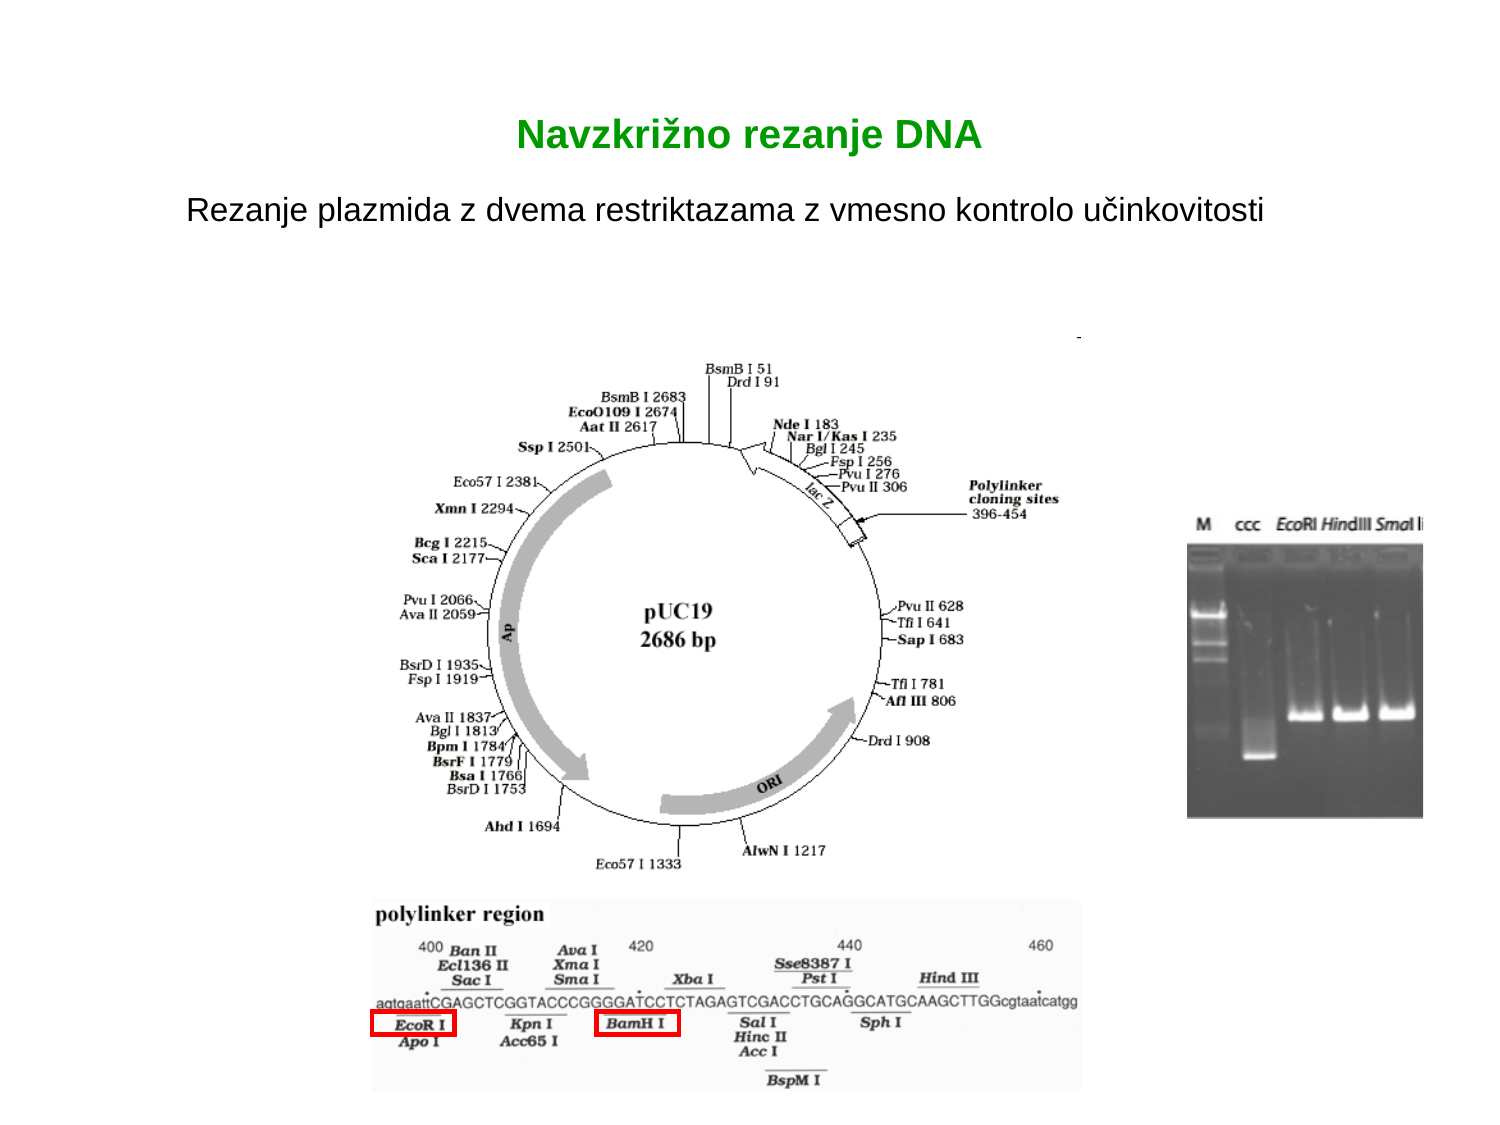

Navzkrižno rezanje DNA
Rezanje plazmida z dvema restriktazama z vmesno kontrolo učinkovitosti